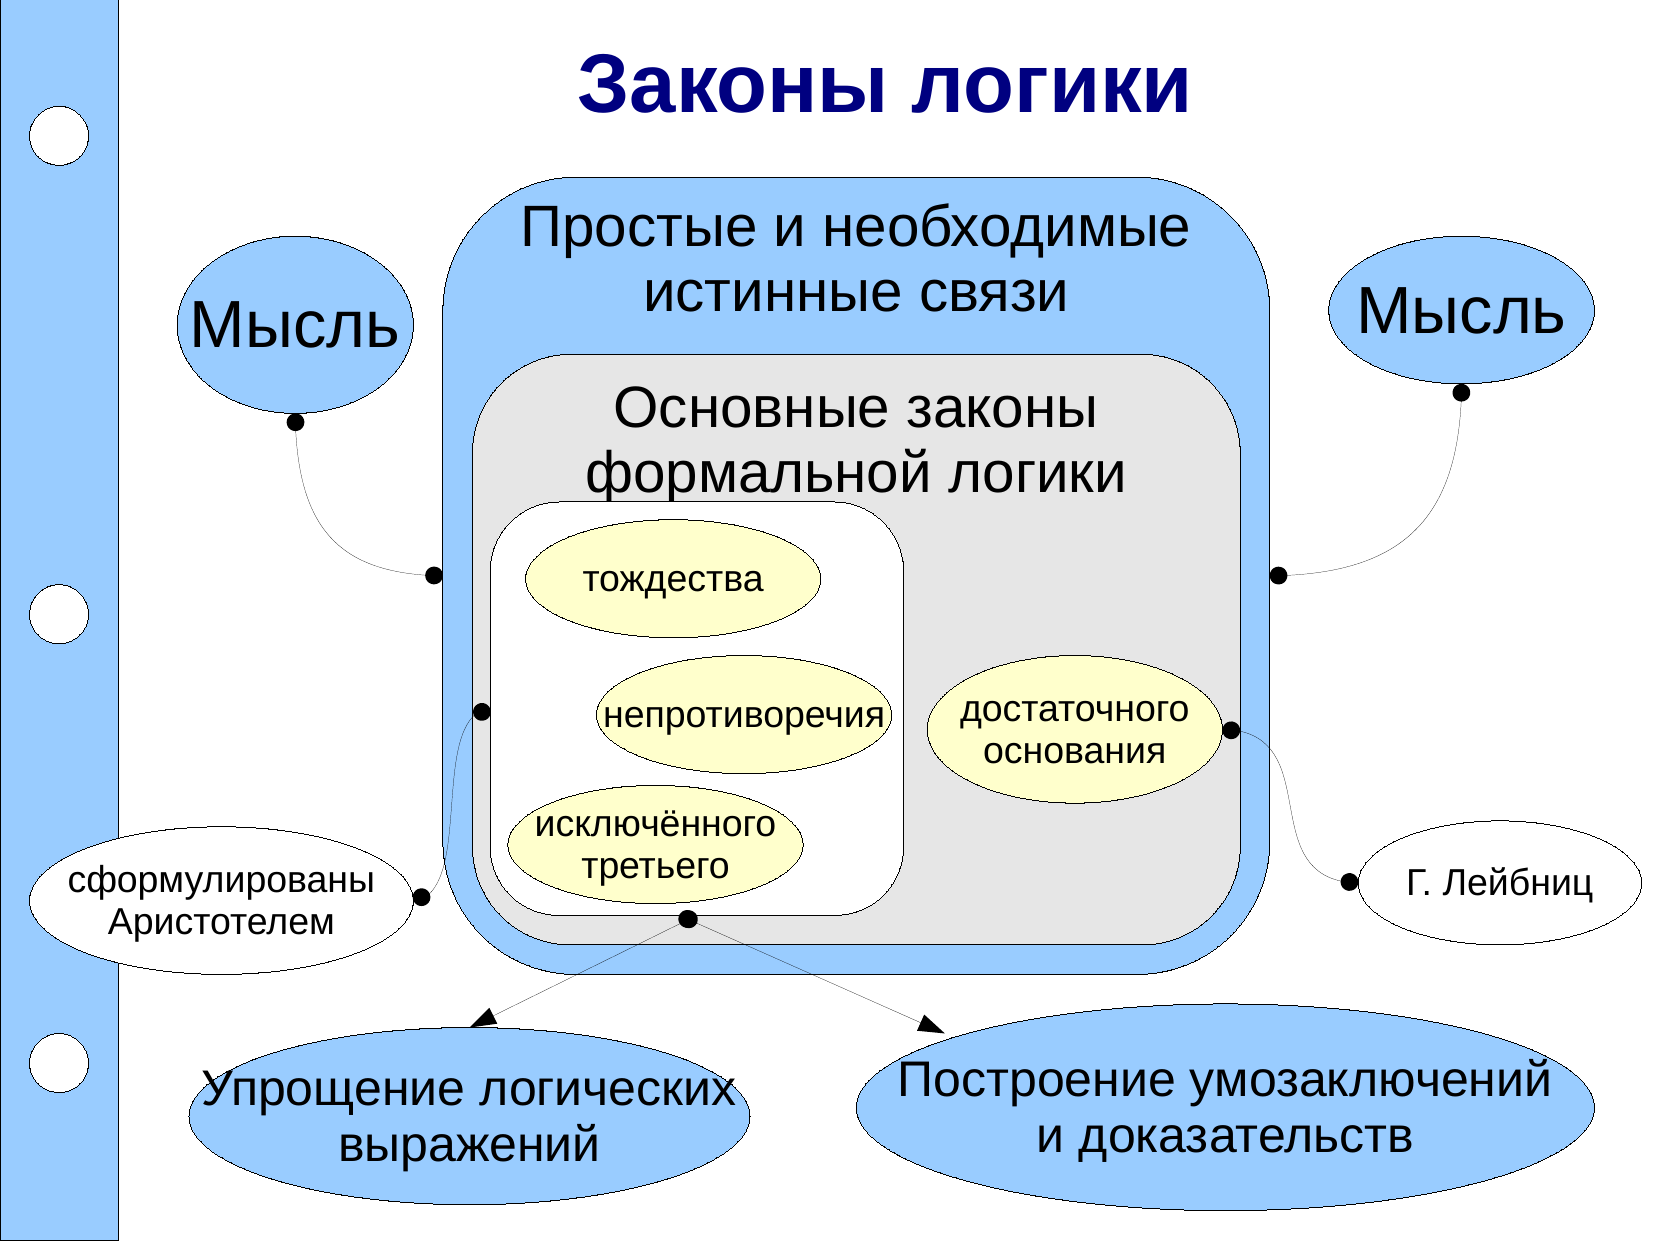

Законы логики
Простые и необходимые
истинные связи
Мысль
Мысль
Основные законы
формальной логики
тождества
непротиворечия
достаточного
основания
исключённого
третьего
Г. Лейбниц
сформулированы
Аристотелем
Построение умозаключений
и доказательств
Упрощение логических
выражений